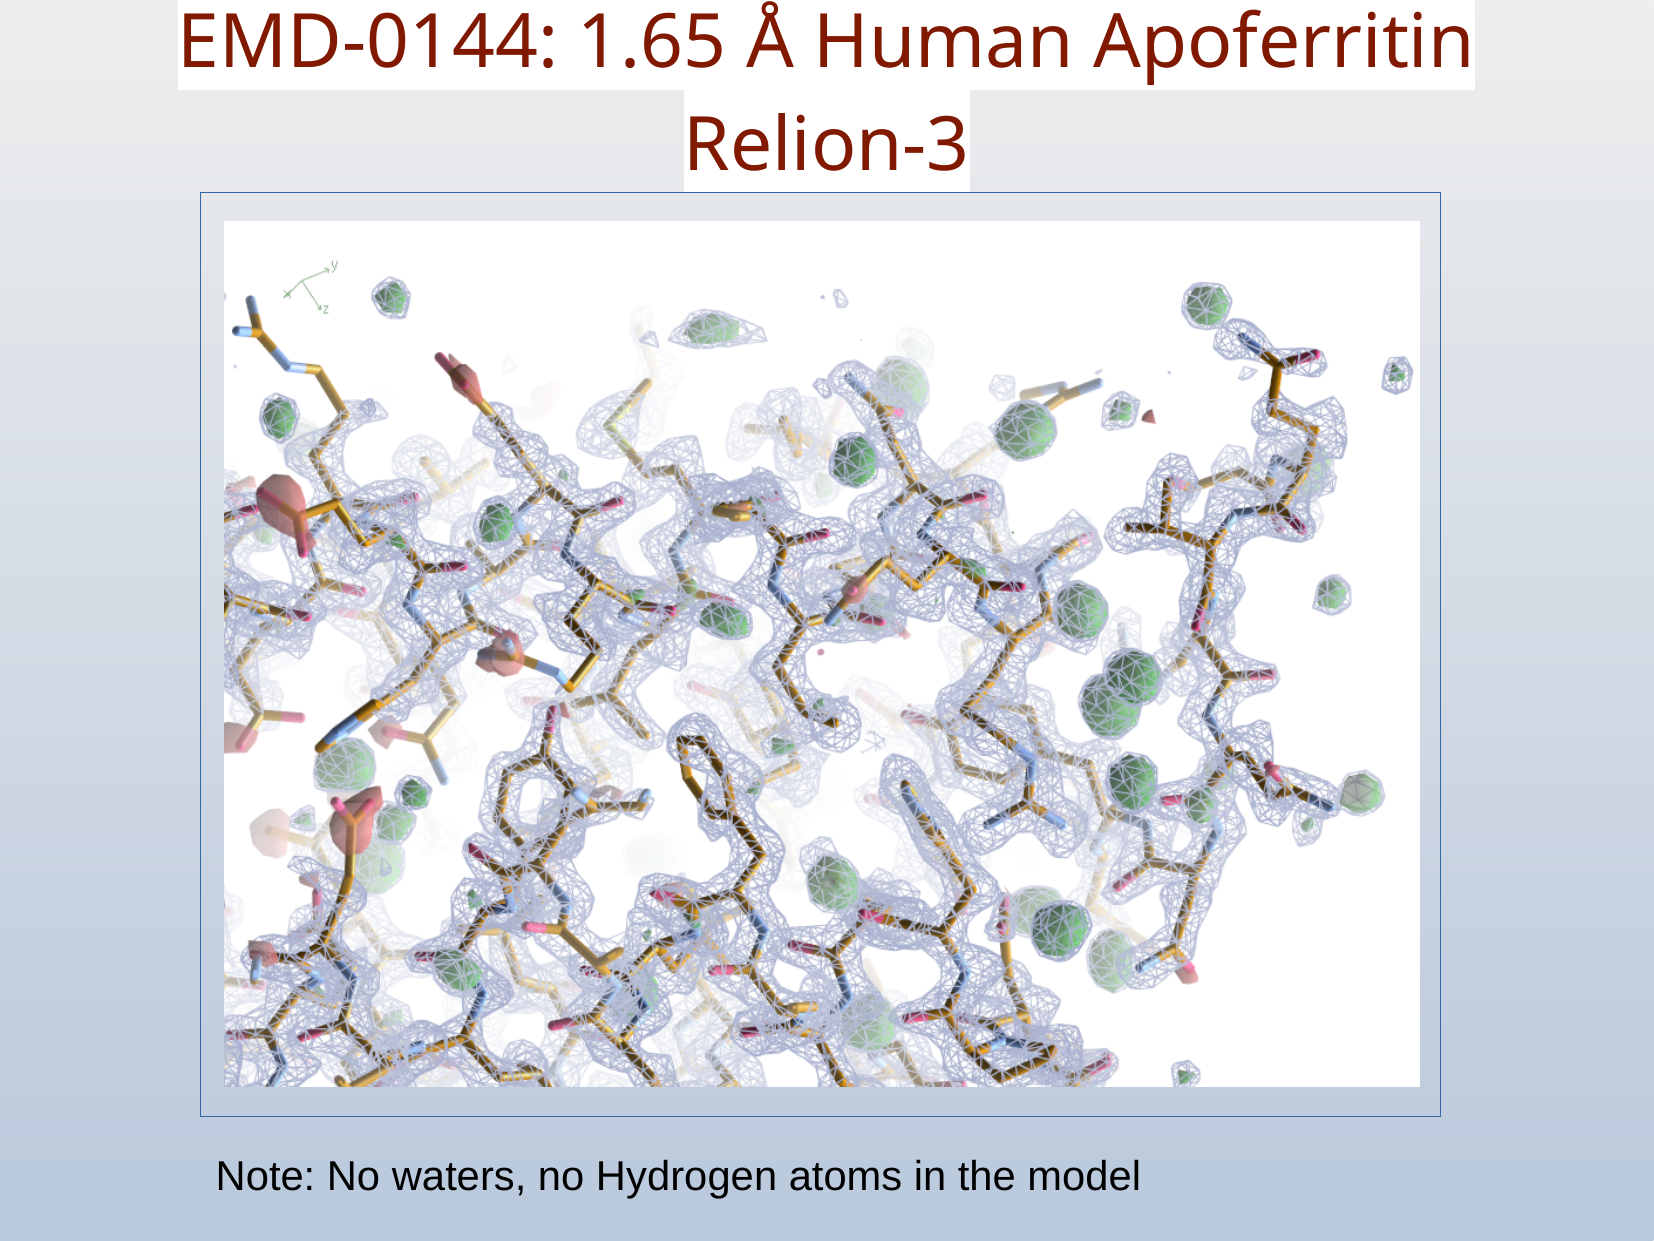

# EMD-0144: 1.65 Å Human Apoferritin Relion-3
Note: No waters, no Hydrogen atoms in the model